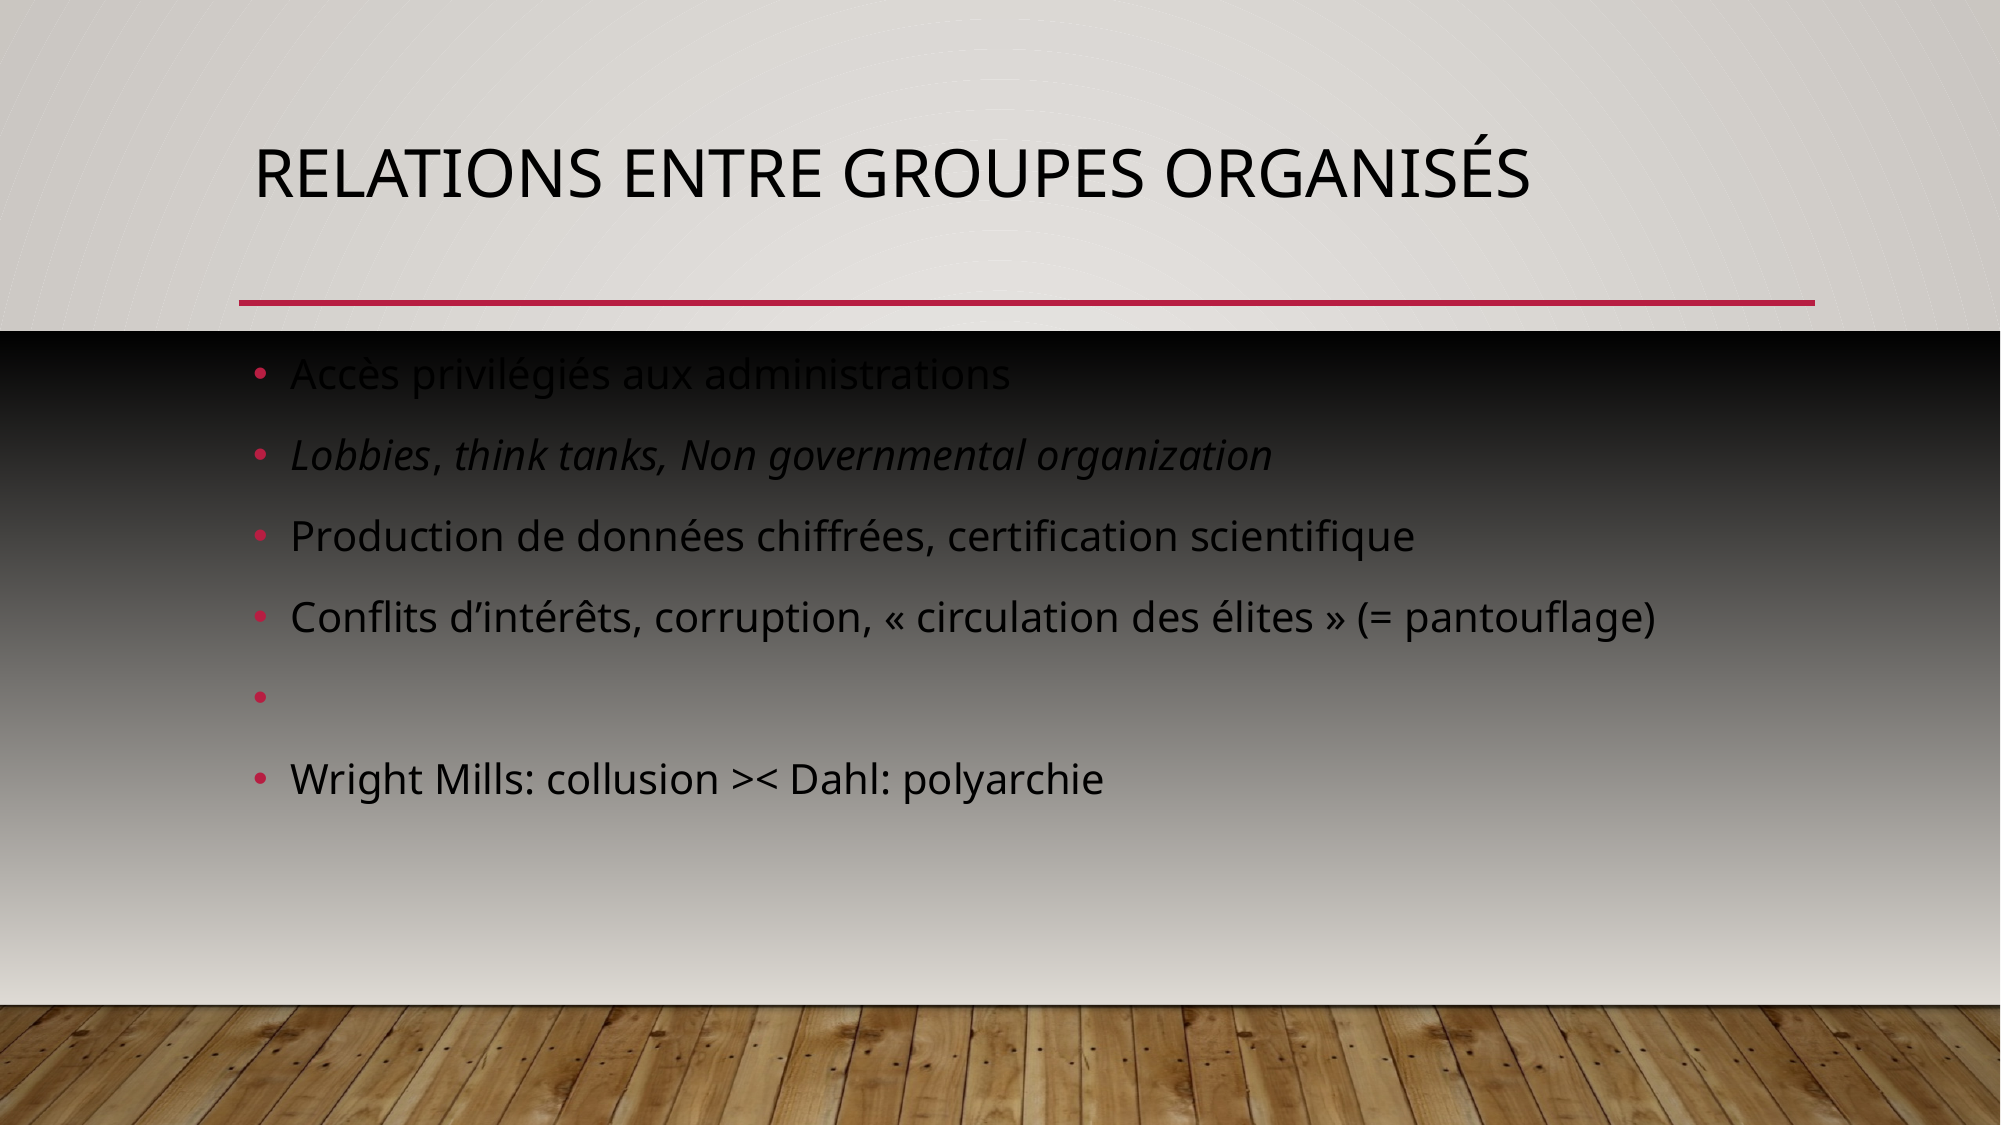

# Relations entre groupes organisés
Accès privilégiés aux administrations
Lobbies, think tanks, Non governmental organization
Production de données chiffrées, certification scientifique
Conflits d’intérêts, corruption, « circulation des élites » (= pantouflage)
Wright Mills: collusion >< Dahl: polyarchie